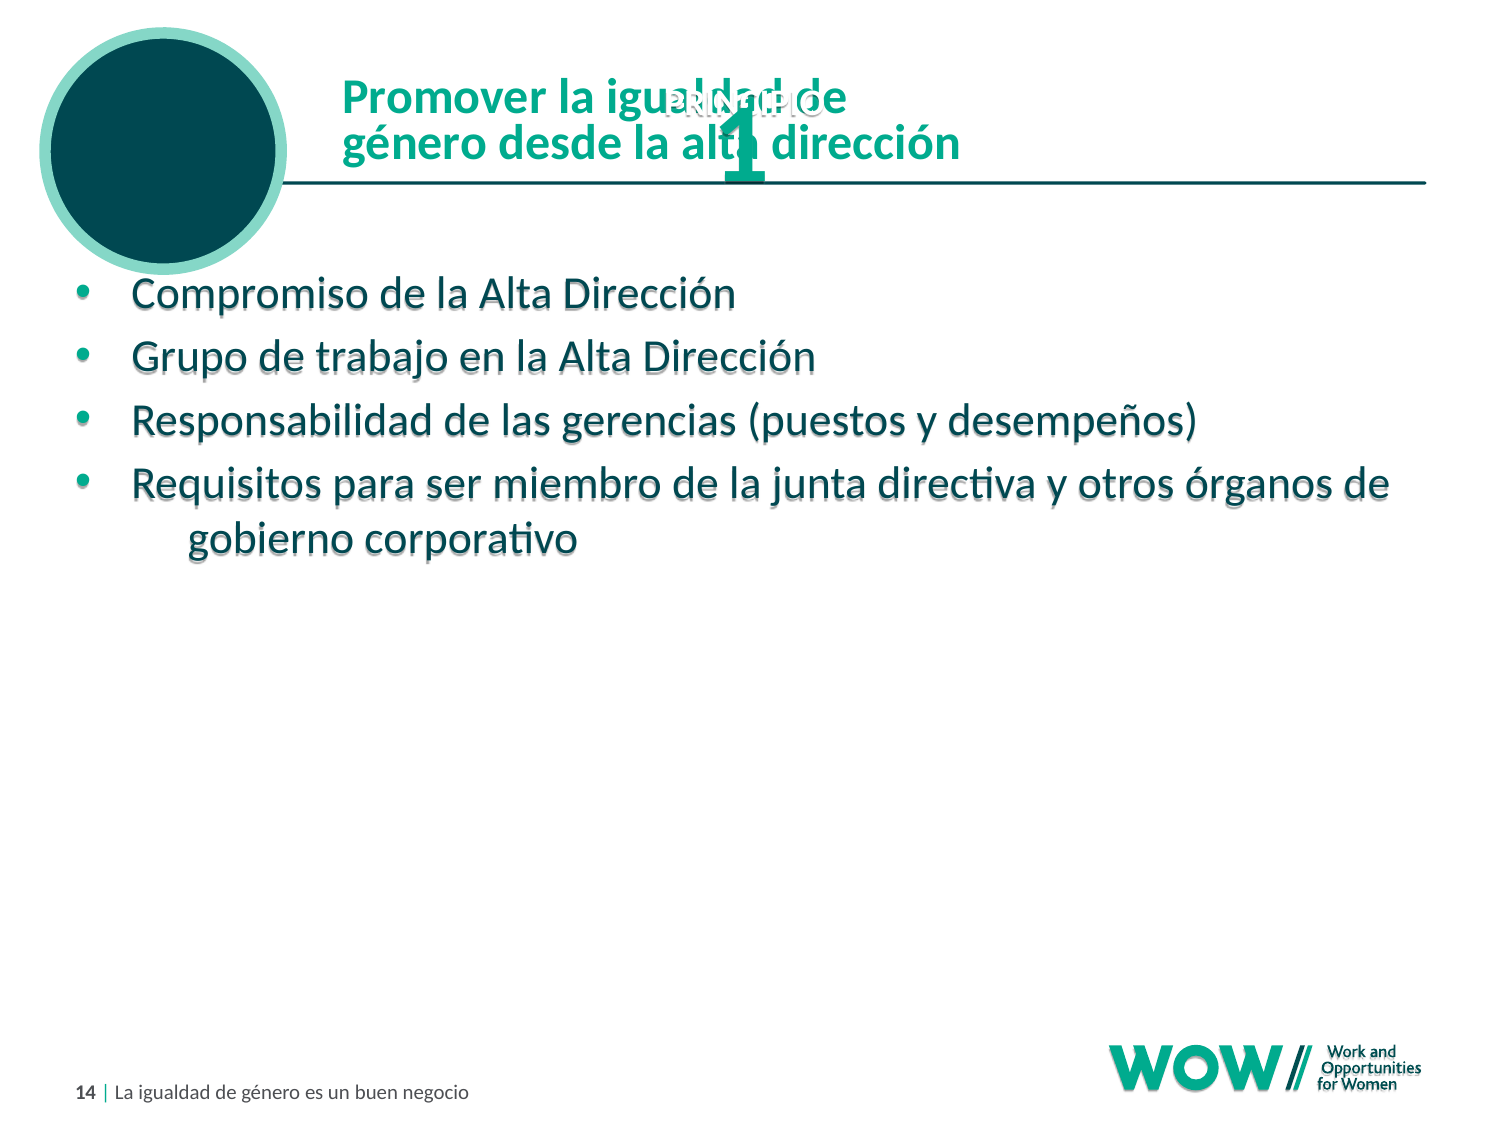

PRINCIPIO
1
Promover la igualdad de género desde la alta dirección
# Compromiso de la Alta Dirección
Grupo de trabajo en la Alta Dirección
Responsabilidad de las gerencias (puestos y desempeños)
Requisitos para ser miembro de la junta directiva y otros órganos de gobierno corporativo
14 | La igualdad de género es un buen negocio